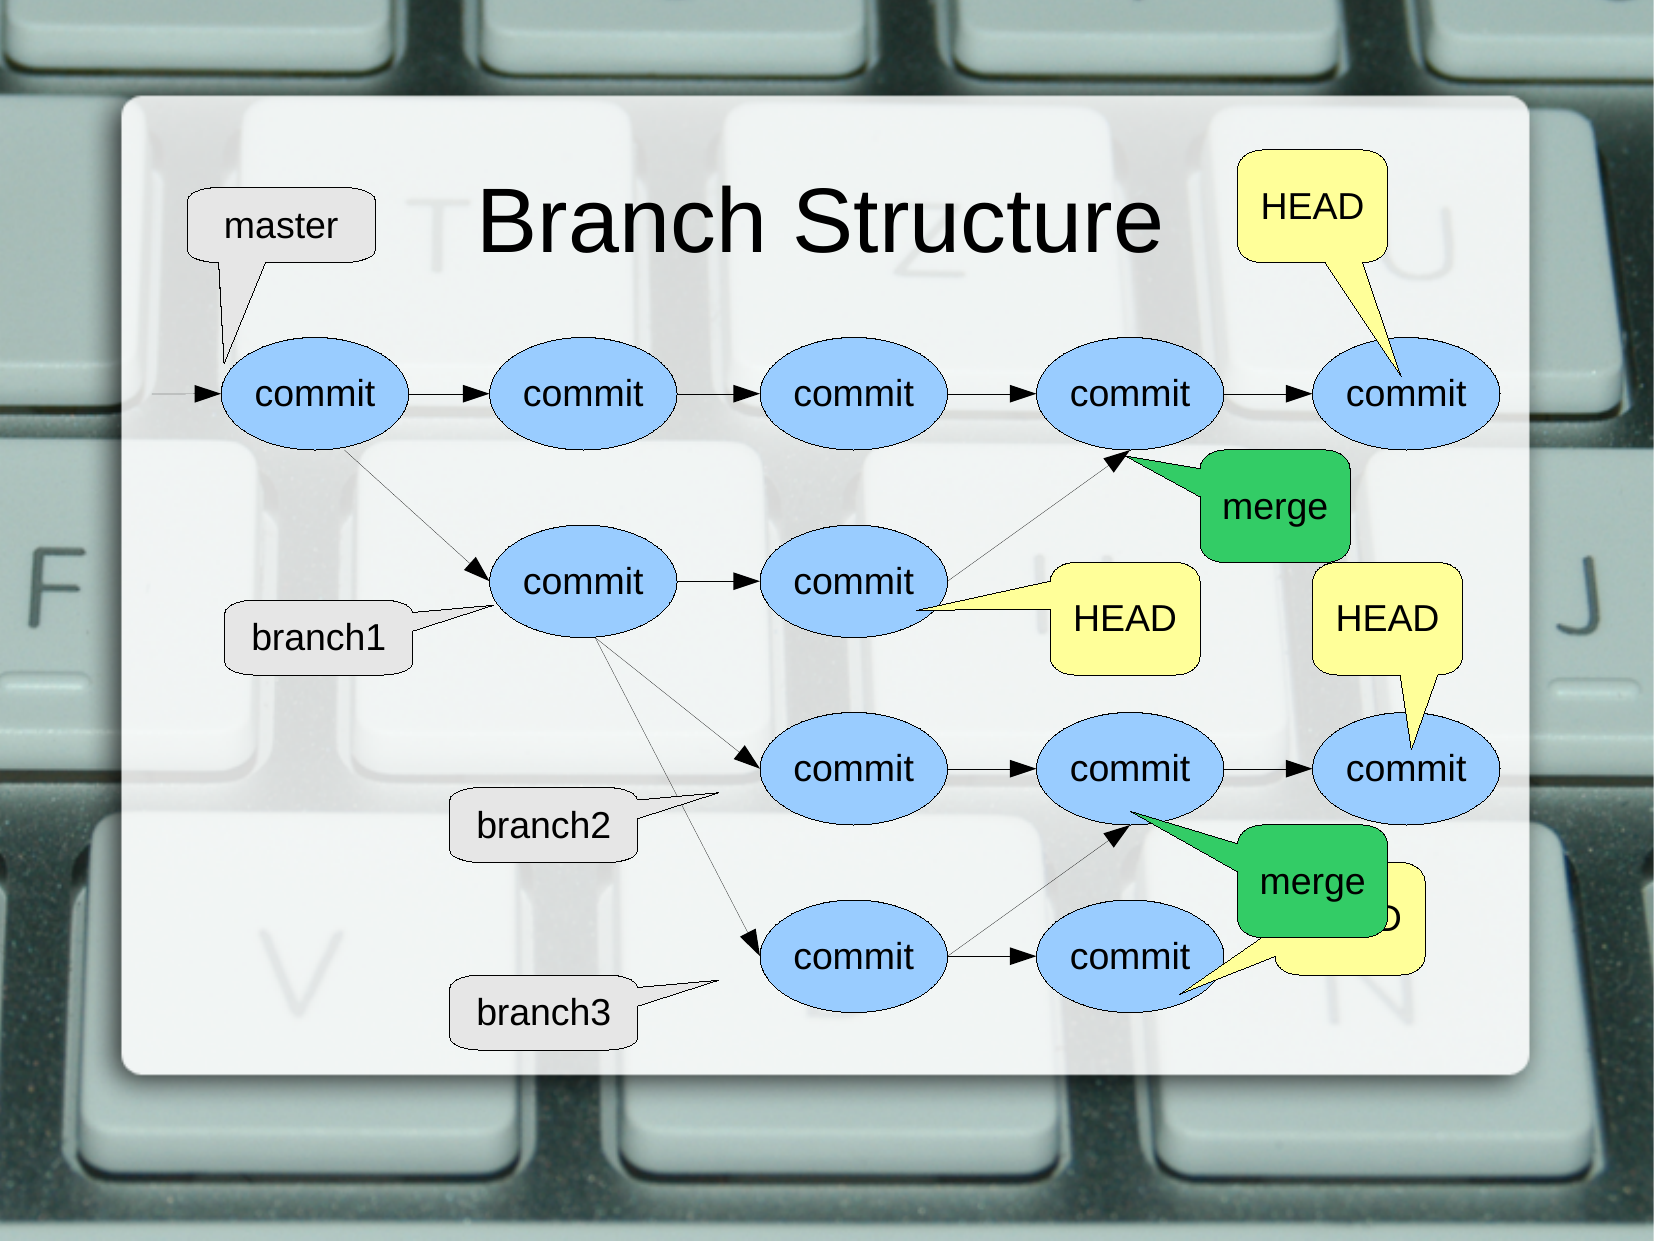

# Branch Structure
HEAD
master
master
commit
commit
commit
commit
commit
merge
commit
commit
HEAD
HEAD
branch1
commit
commit
commit
branch2
merge
HEAD
commit
commit
branch3